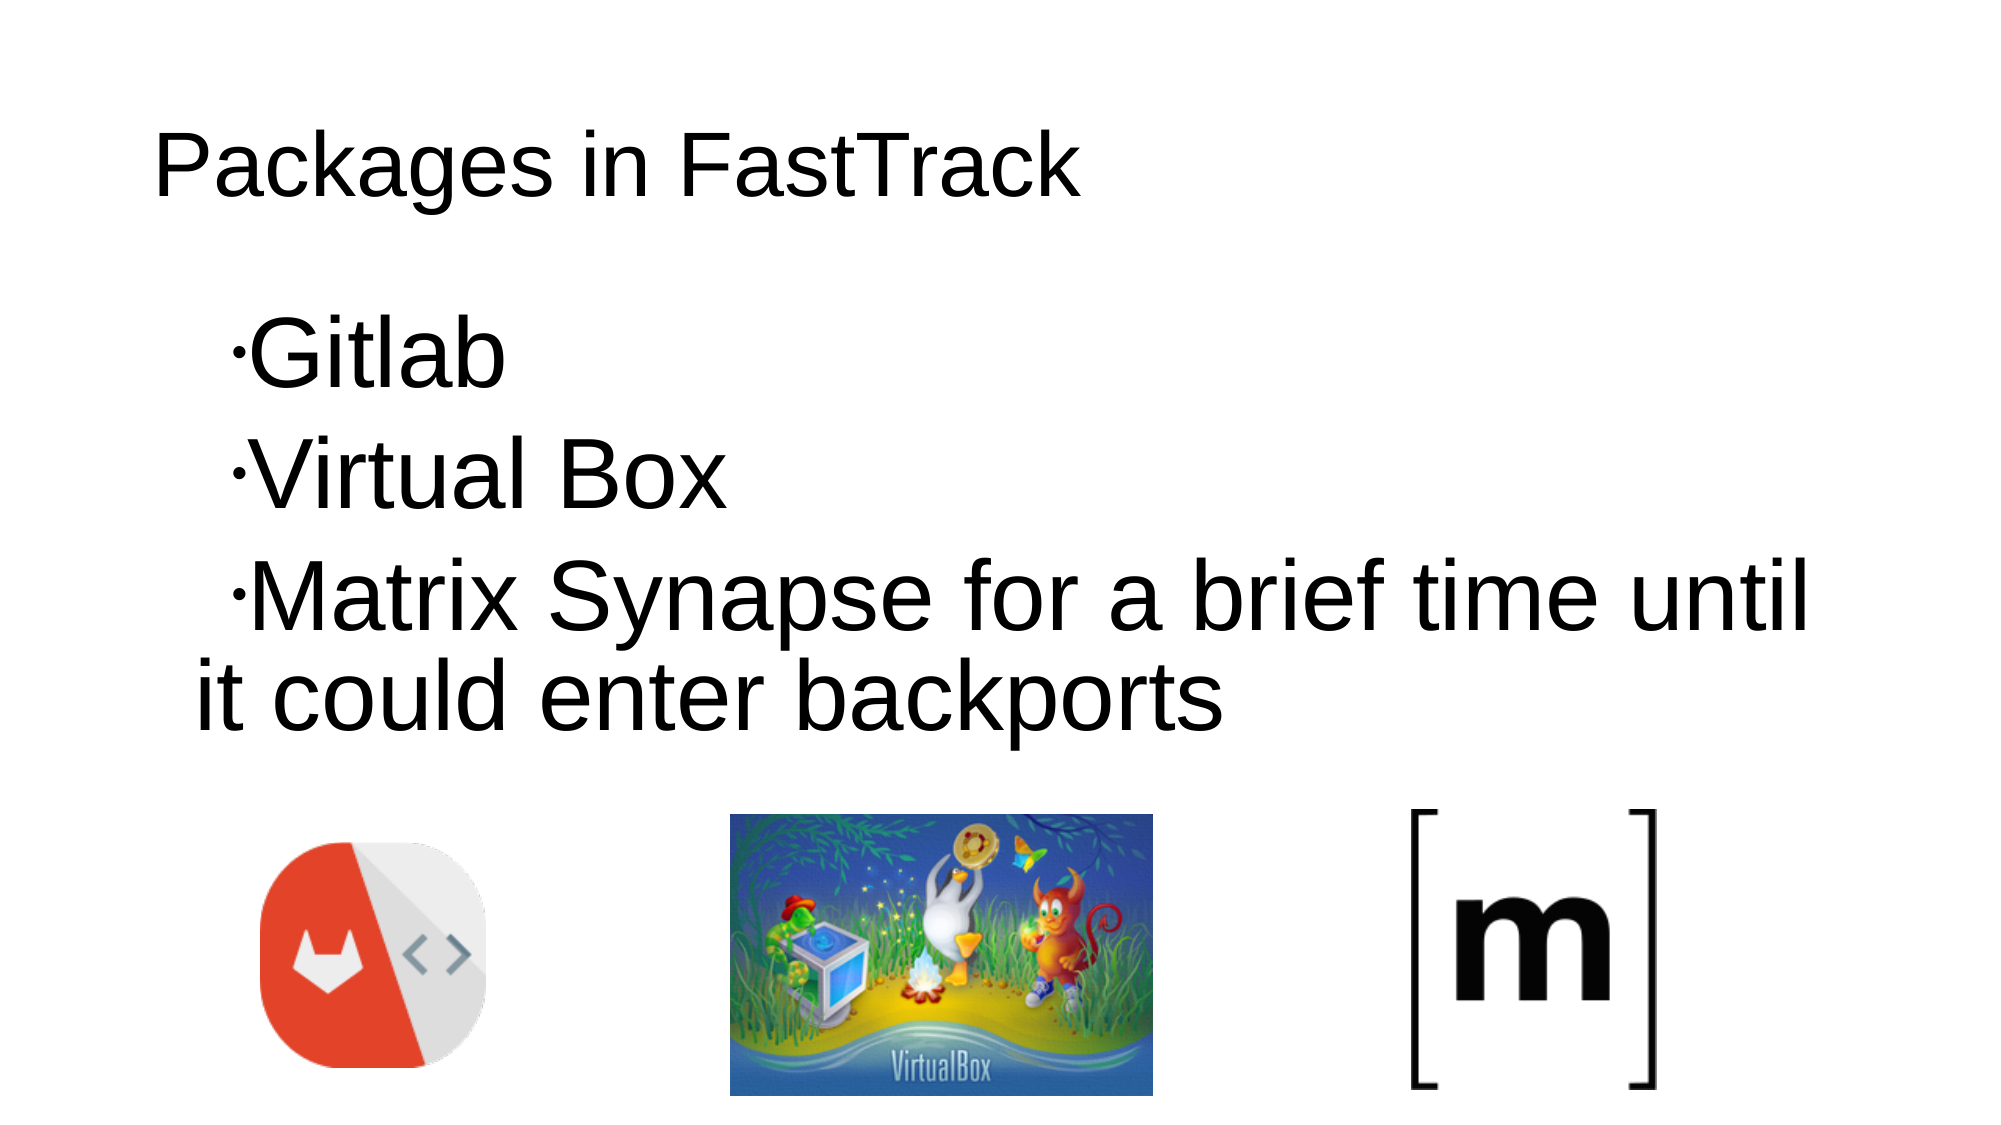

# Packages in FastTrack
Gitlab
Virtual Box
Matrix Synapse for a brief time until it could enter backports